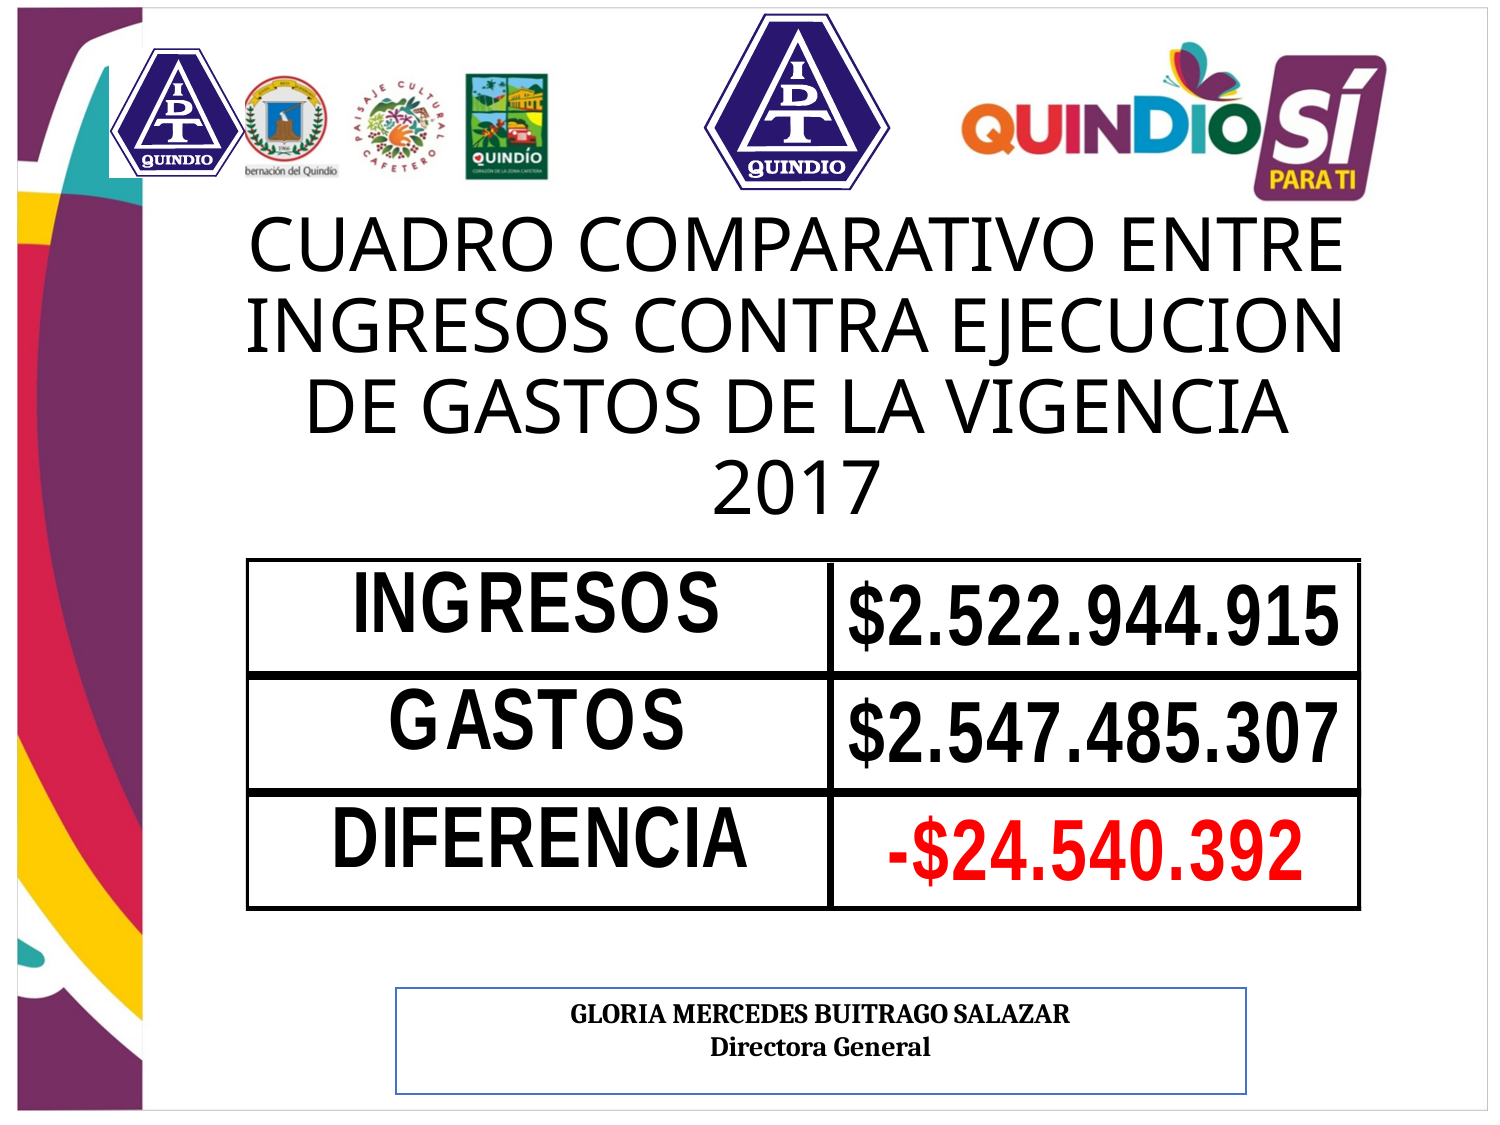

# CUADRO COMPARATIVO ENTRE INGRESOS CONTRA EJECUCION DE GASTOS DE LA VIGENCIA 2017
GLORIA MERCEDES BUITRAGO SALAZAR
Directora General